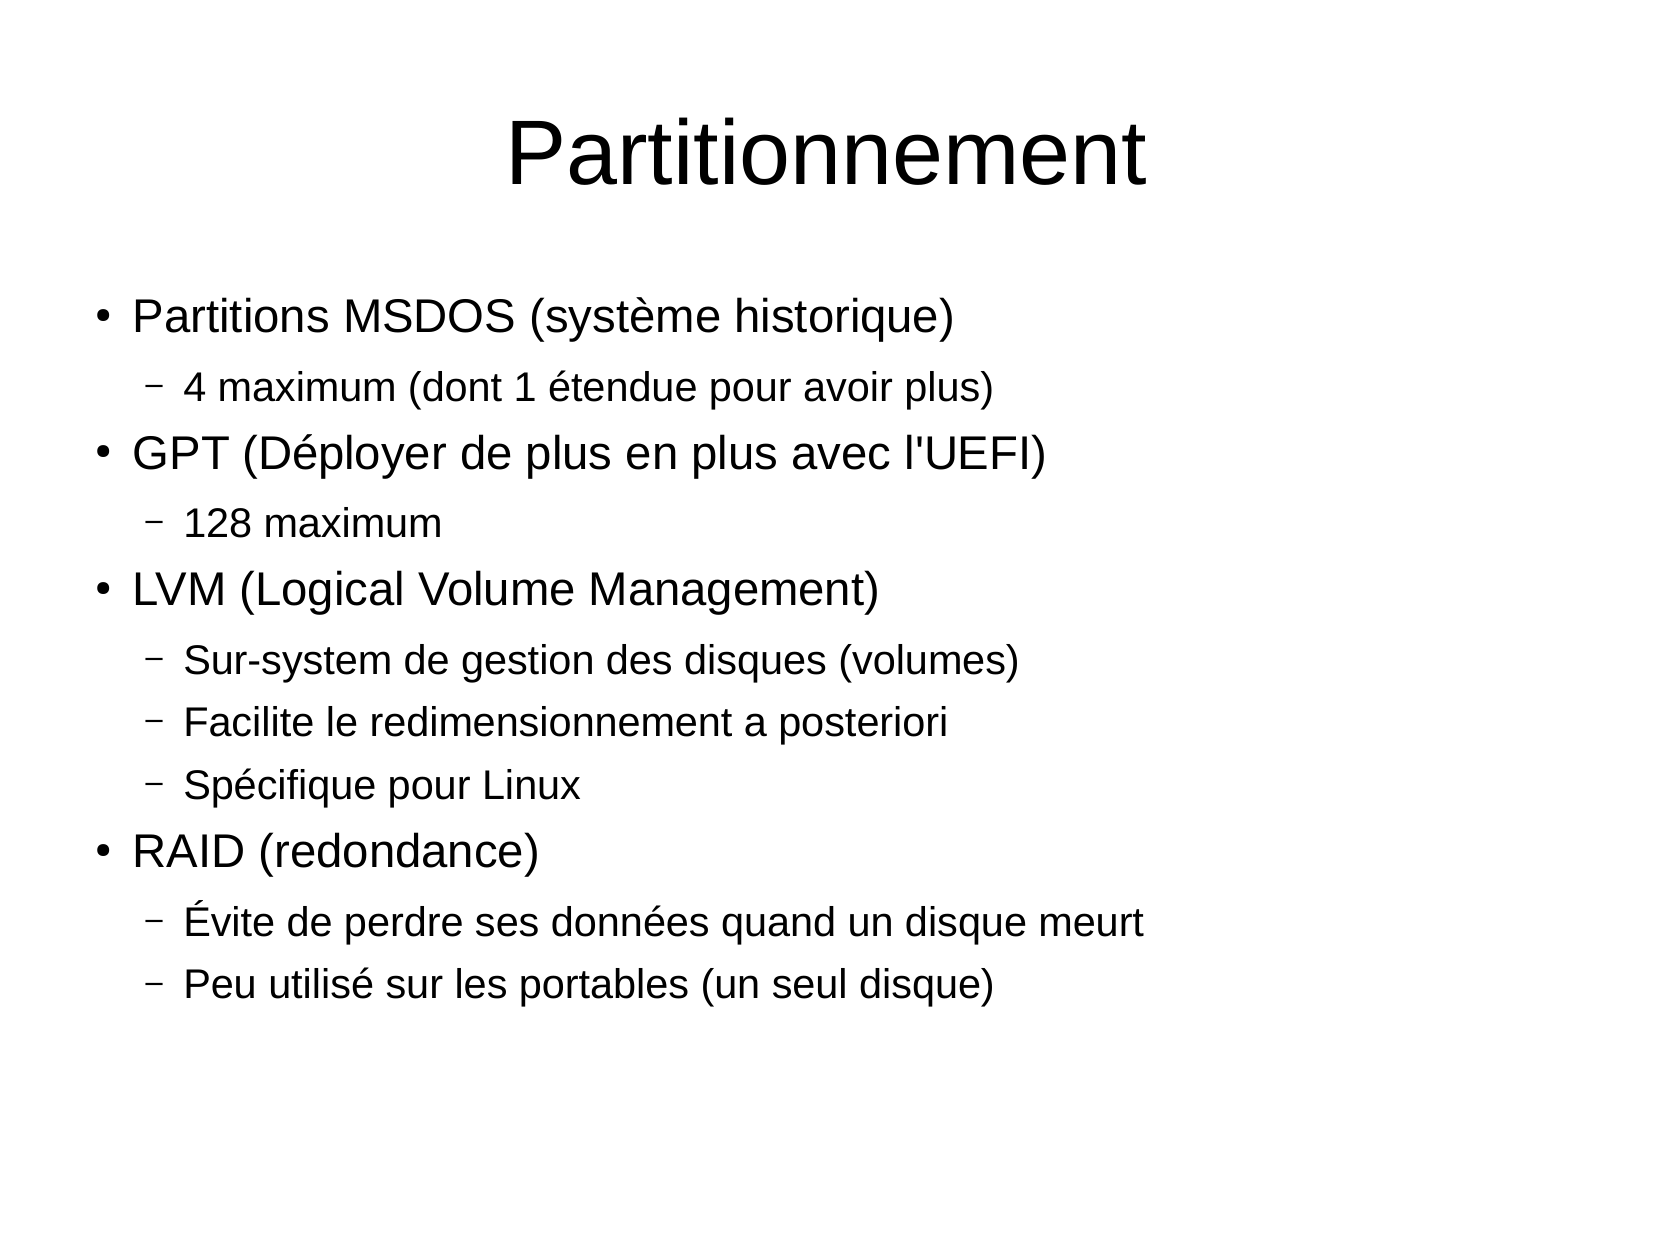

# Partitionnement
Partitions MSDOS (système historique)
4 maximum (dont 1 étendue pour avoir plus)
GPT (Déployer de plus en plus avec l'UEFI)
128 maximum
LVM (Logical Volume Management)
Sur-system de gestion des disques (volumes)
Facilite le redimensionnement a posteriori
Spécifique pour Linux
RAID (redondance)
Évite de perdre ses données quand un disque meurt
Peu utilisé sur les portables (un seul disque)